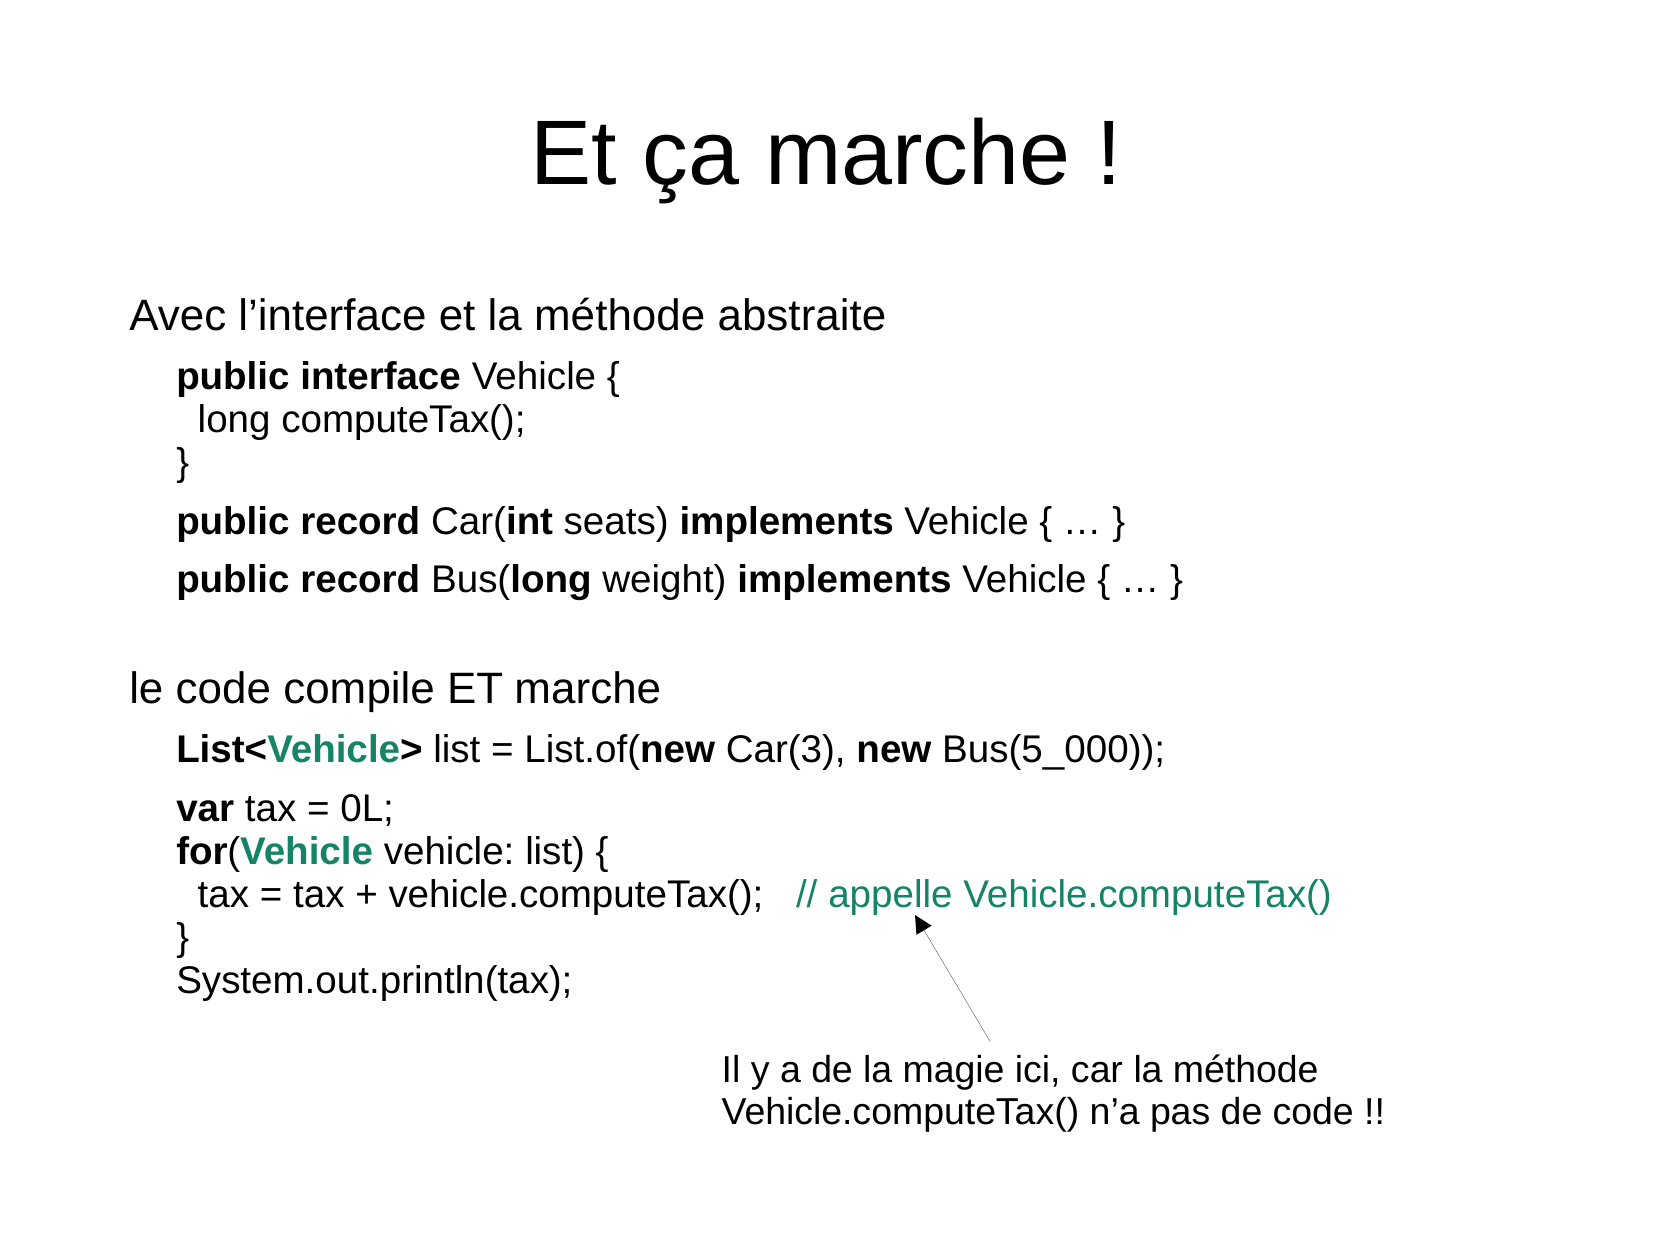

# Et ça marche !
Avec l’interface et la méthode abstraite
public interface Vehicle {
 long computeTax();
}
public record Car(int seats) implements Vehicle { … }
public record Bus(long weight) implements Vehicle { … }
le code compile ET marche
List<Vehicle> list = List.of(new Car(3), new Bus(5_000));
var tax = 0L;
for(Vehicle vehicle: list) {
 tax = tax + vehicle.computeTax(); // appelle Vehicle.computeTax()
}
System.out.println(tax);
Il y a de la magie ici, car la méthode
Vehicle.computeTax() n’a pas de code !!